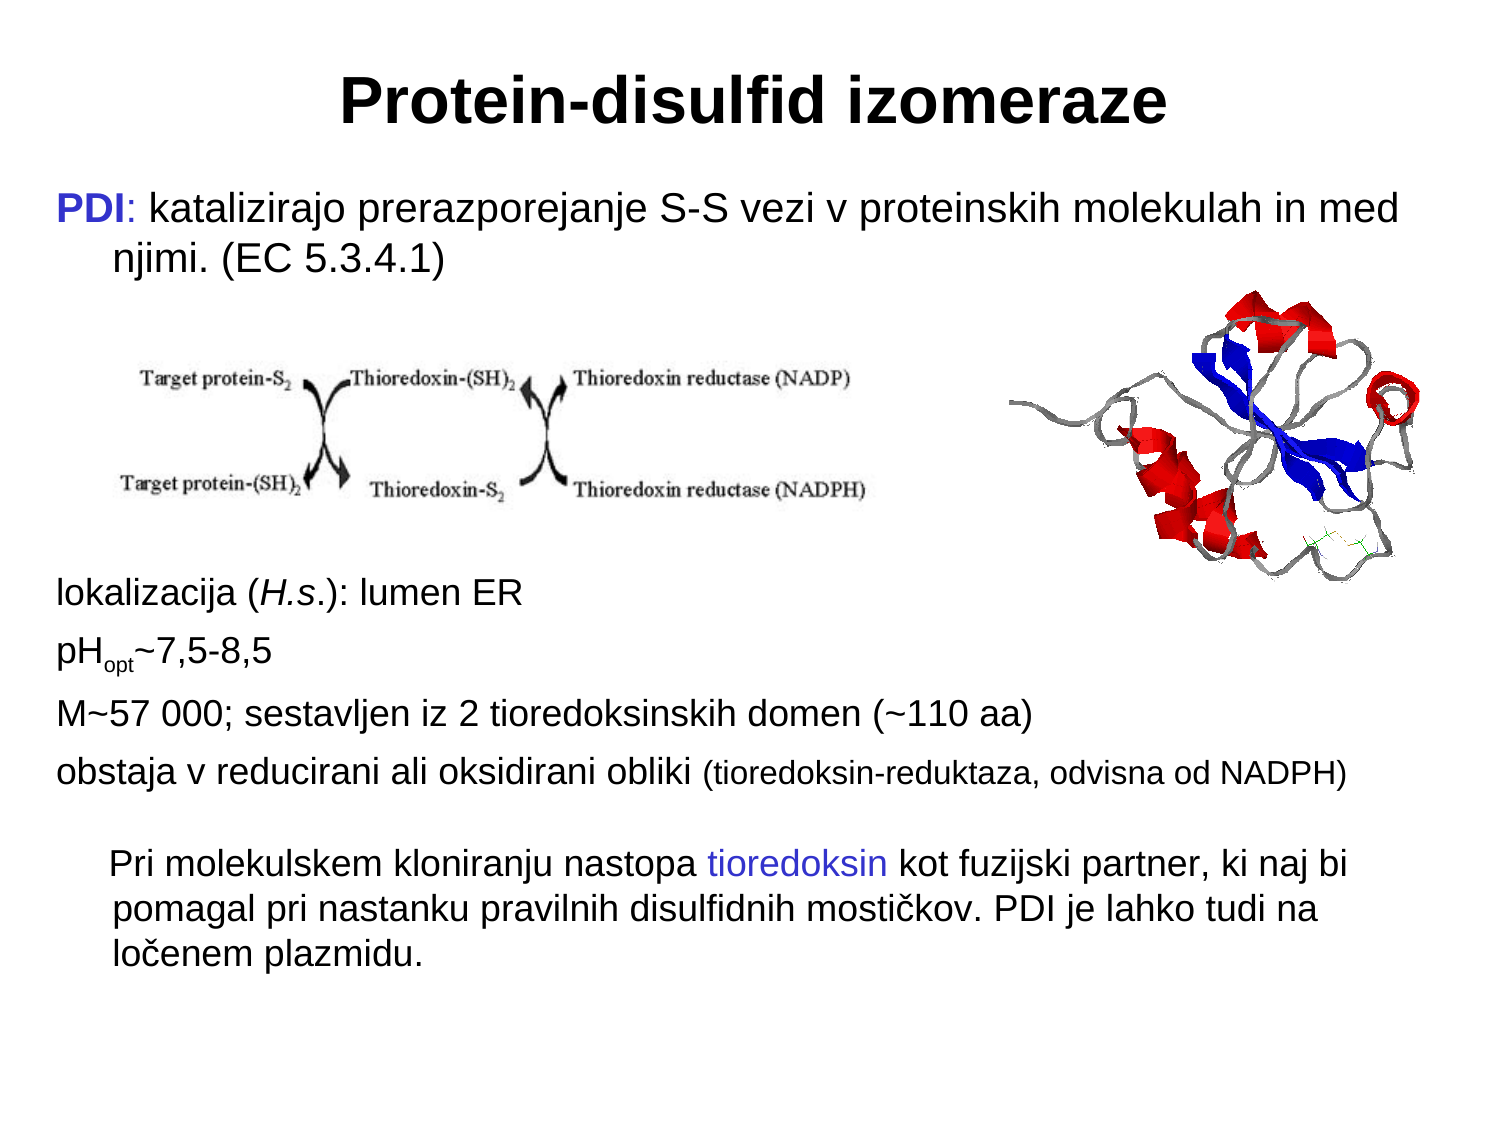

# Protein-disulfid izomeraze
PDI: katalizirajo prerazporejanje S-S vezi v proteinskih molekulah in med njimi. (EC 5.3.4.1)
lokalizacija (H.s.): lumen ER
pHopt~7,5-8,5
M~57 000; sestavljen iz 2 tioredoksinskih domen (~110 aa)
obstaja v reducirani ali oksidirani obliki (tioredoksin-reduktaza, odvisna od NADPH)
 Pri molekulskem kloniranju nastopa tioredoksin kot fuzijski partner, ki naj bi pomagal pri nastanku pravilnih disulfidnih mostičkov. PDI je lahko tudi na ločenem plazmidu.